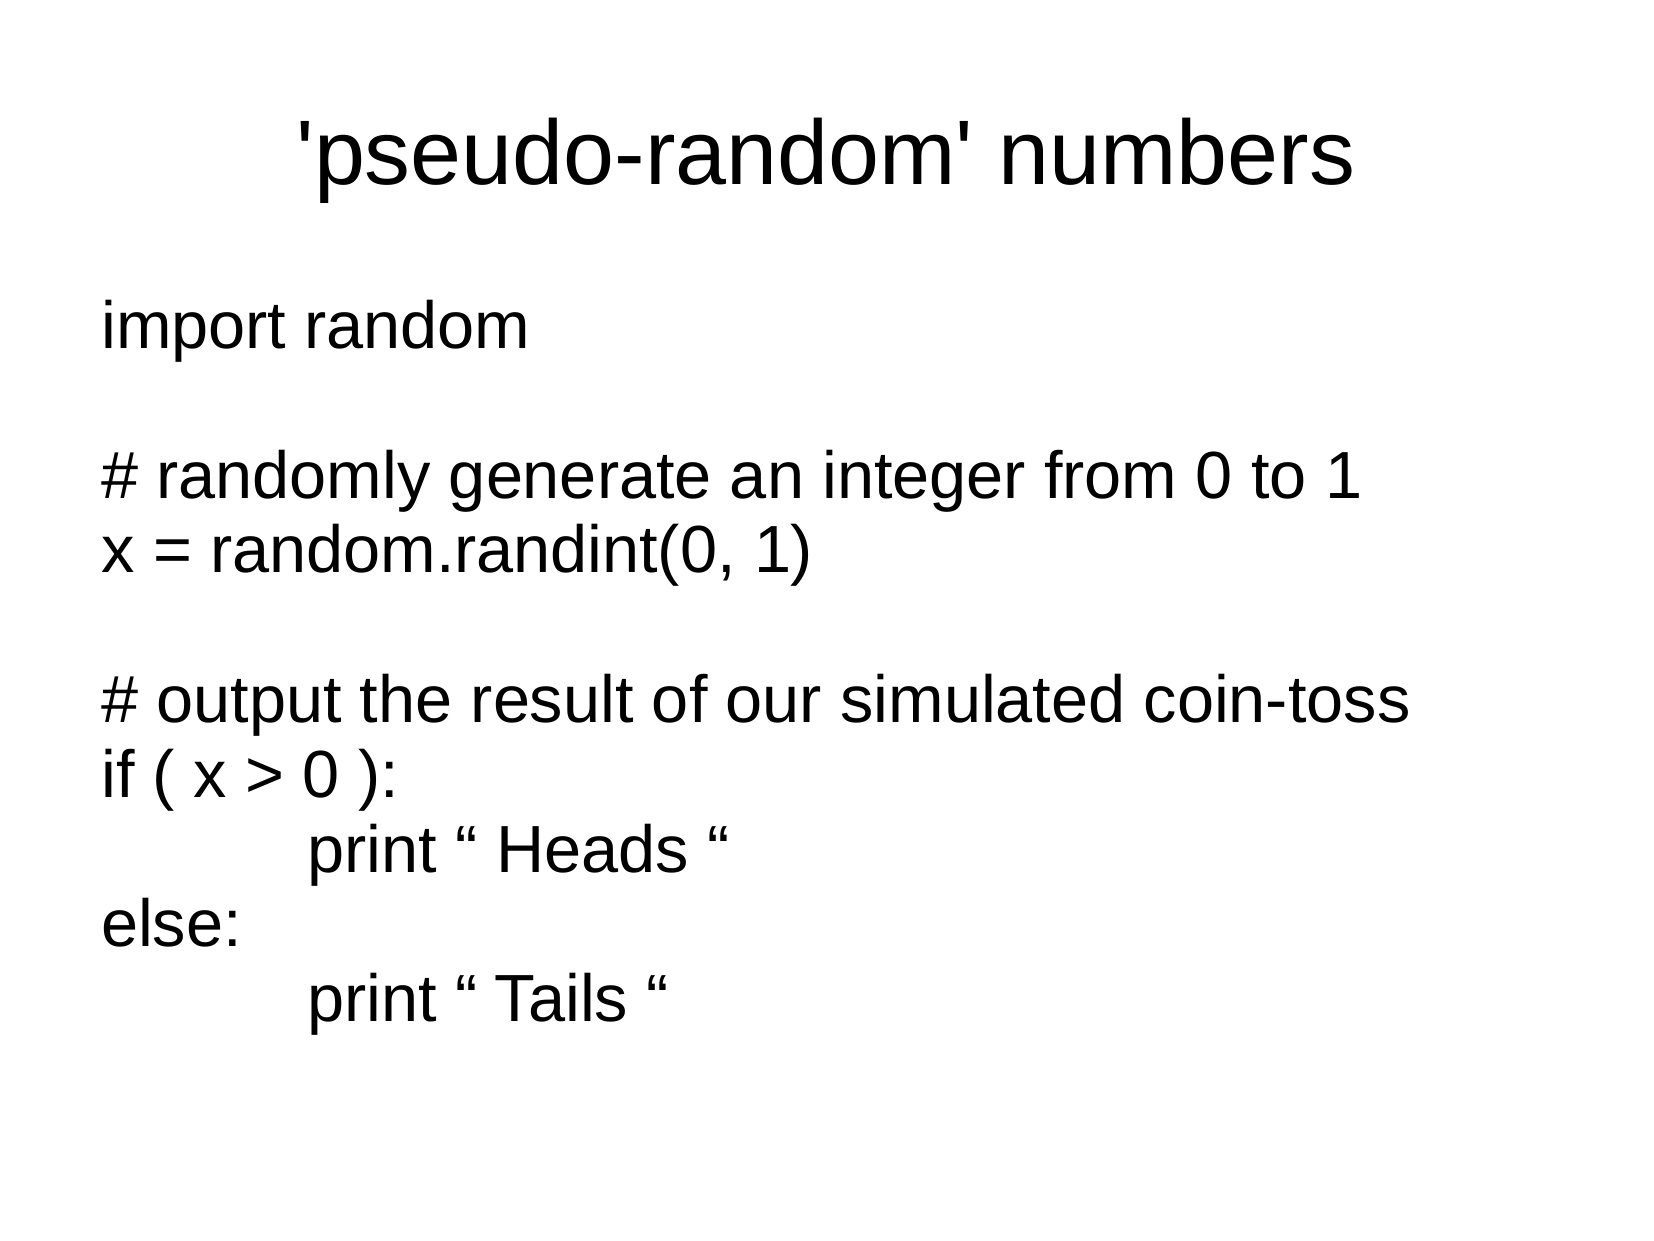

# 'pseudo-random' numbers
 import random
 # randomly generate an integer from 0 to 1
 x = random.randint(0, 1)
 # output the result of our simulated coin-toss
 if ( x > 0 ):
			print “ Heads “
 else:
			print “ Tails “